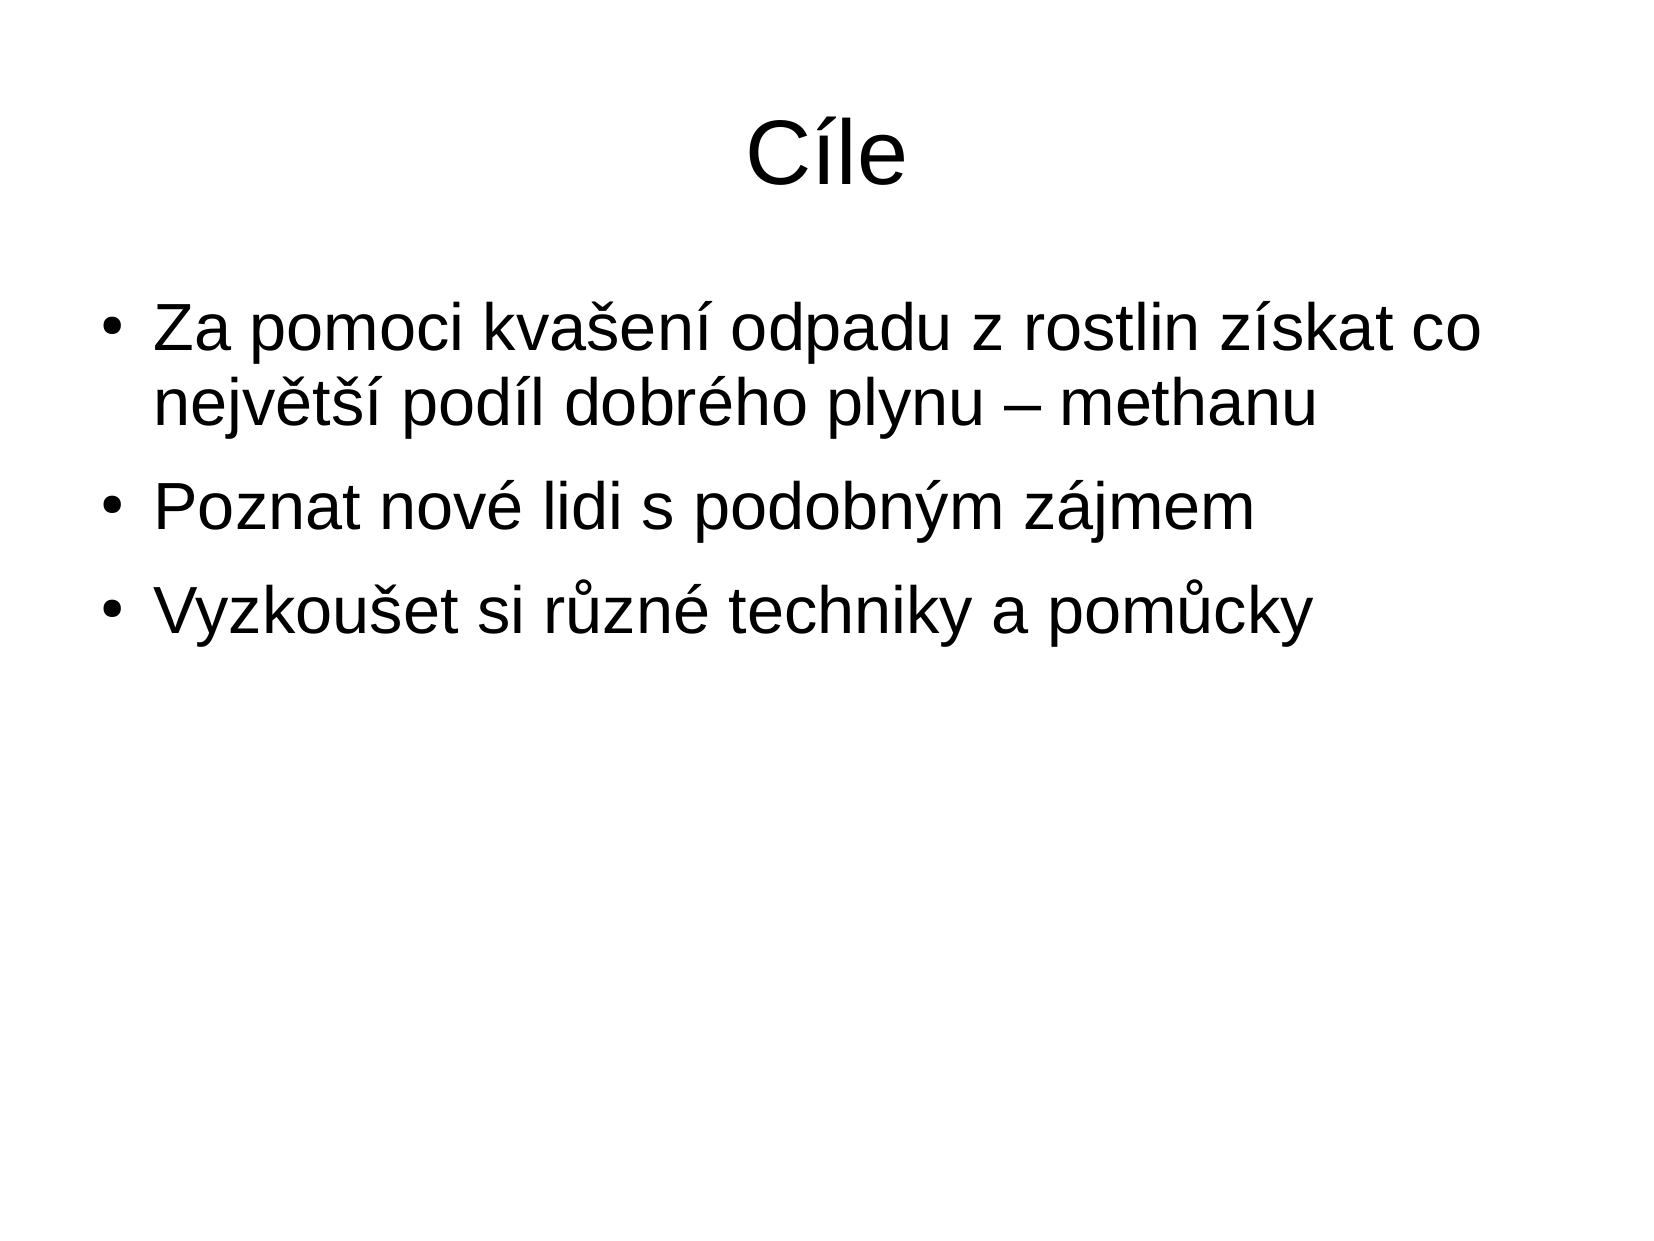

# Cíle
Za pomoci kvašení odpadu z rostlin získat co největší podíl dobrého plynu – methanu
Poznat nové lidi s podobným zájmem
Vyzkoušet si různé techniky a pomůcky